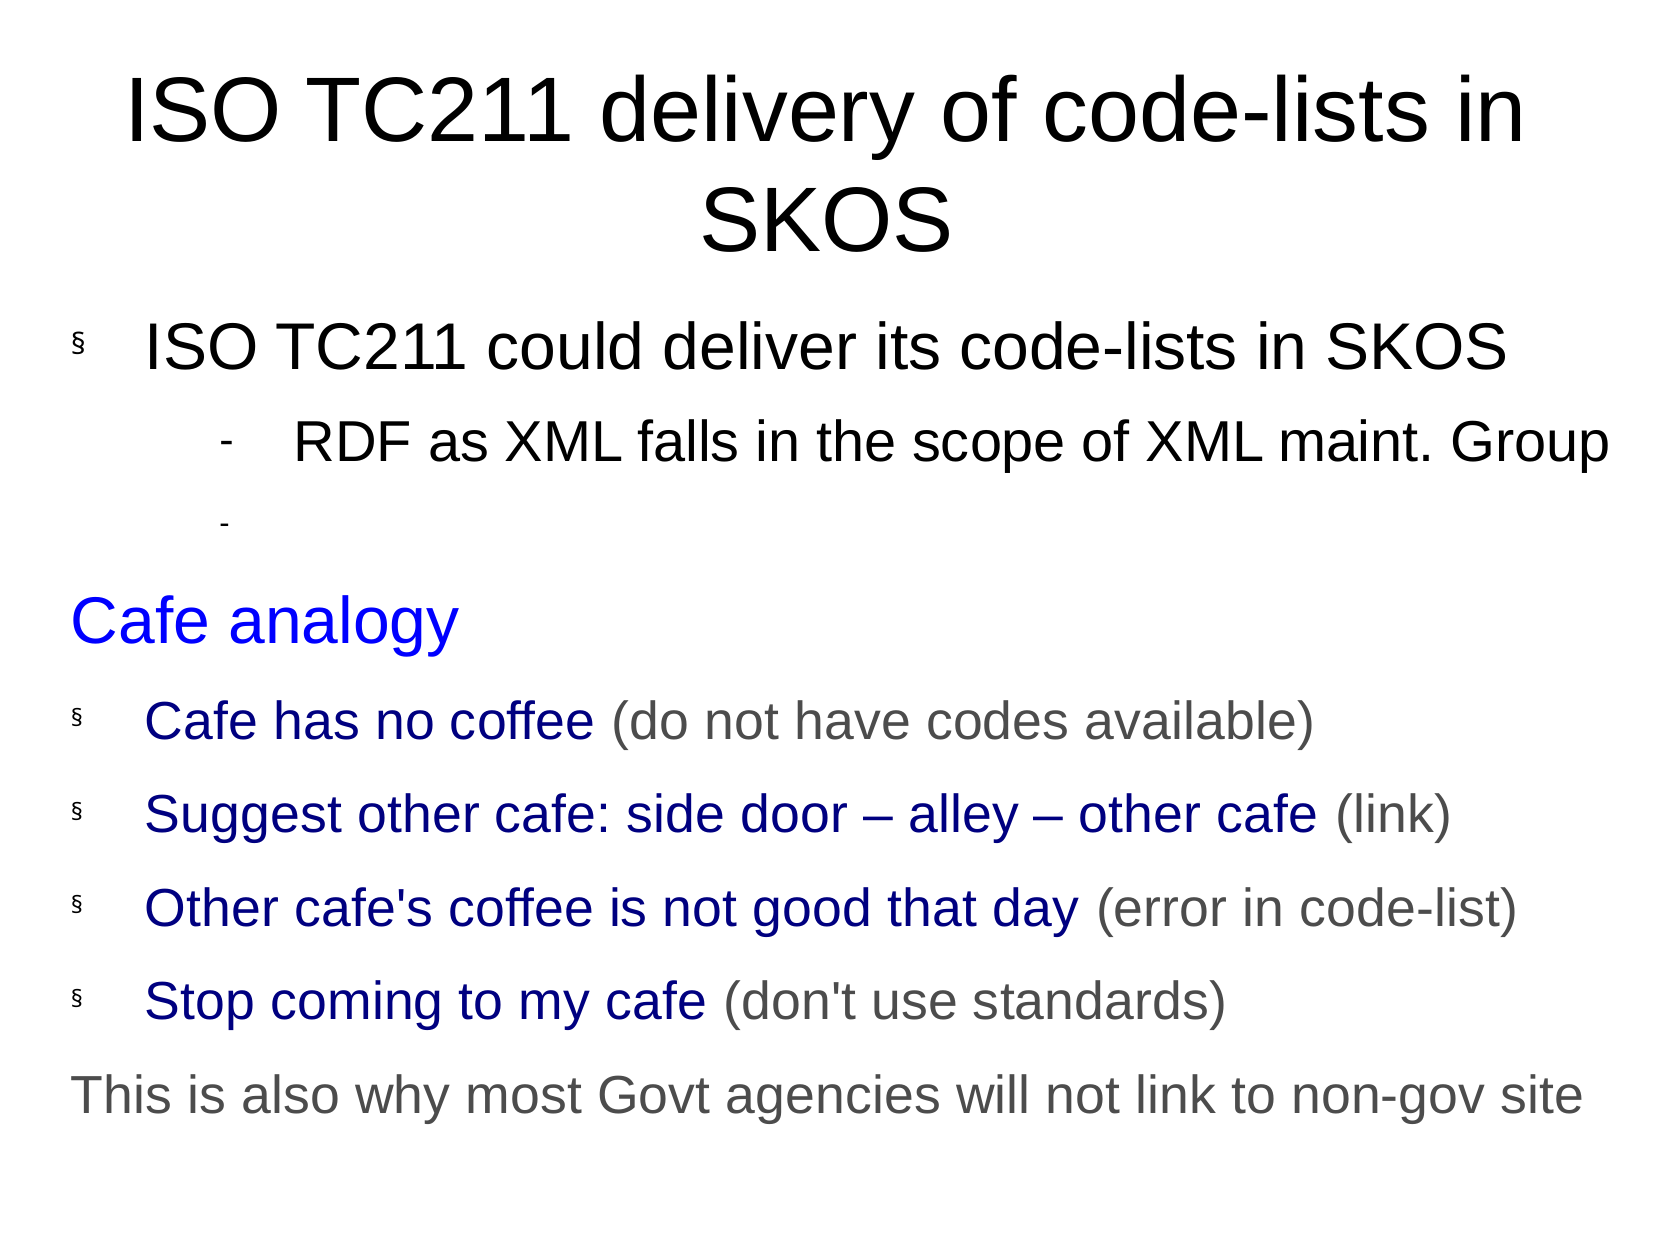

# ISO TC211 delivery of code-lists in SKOS
ISO TC211 could deliver its code-lists in SKOS
RDF as XML falls in the scope of XML maint. Group
Cafe analogy
Cafe has no coffee (do not have codes available)
Suggest other cafe: side door – alley – other cafe (link)
Other cafe's coffee is not good that day (error in code-list)
Stop coming to my cafe (don't use standards)
This is also why most Govt agencies will not link to non-gov site